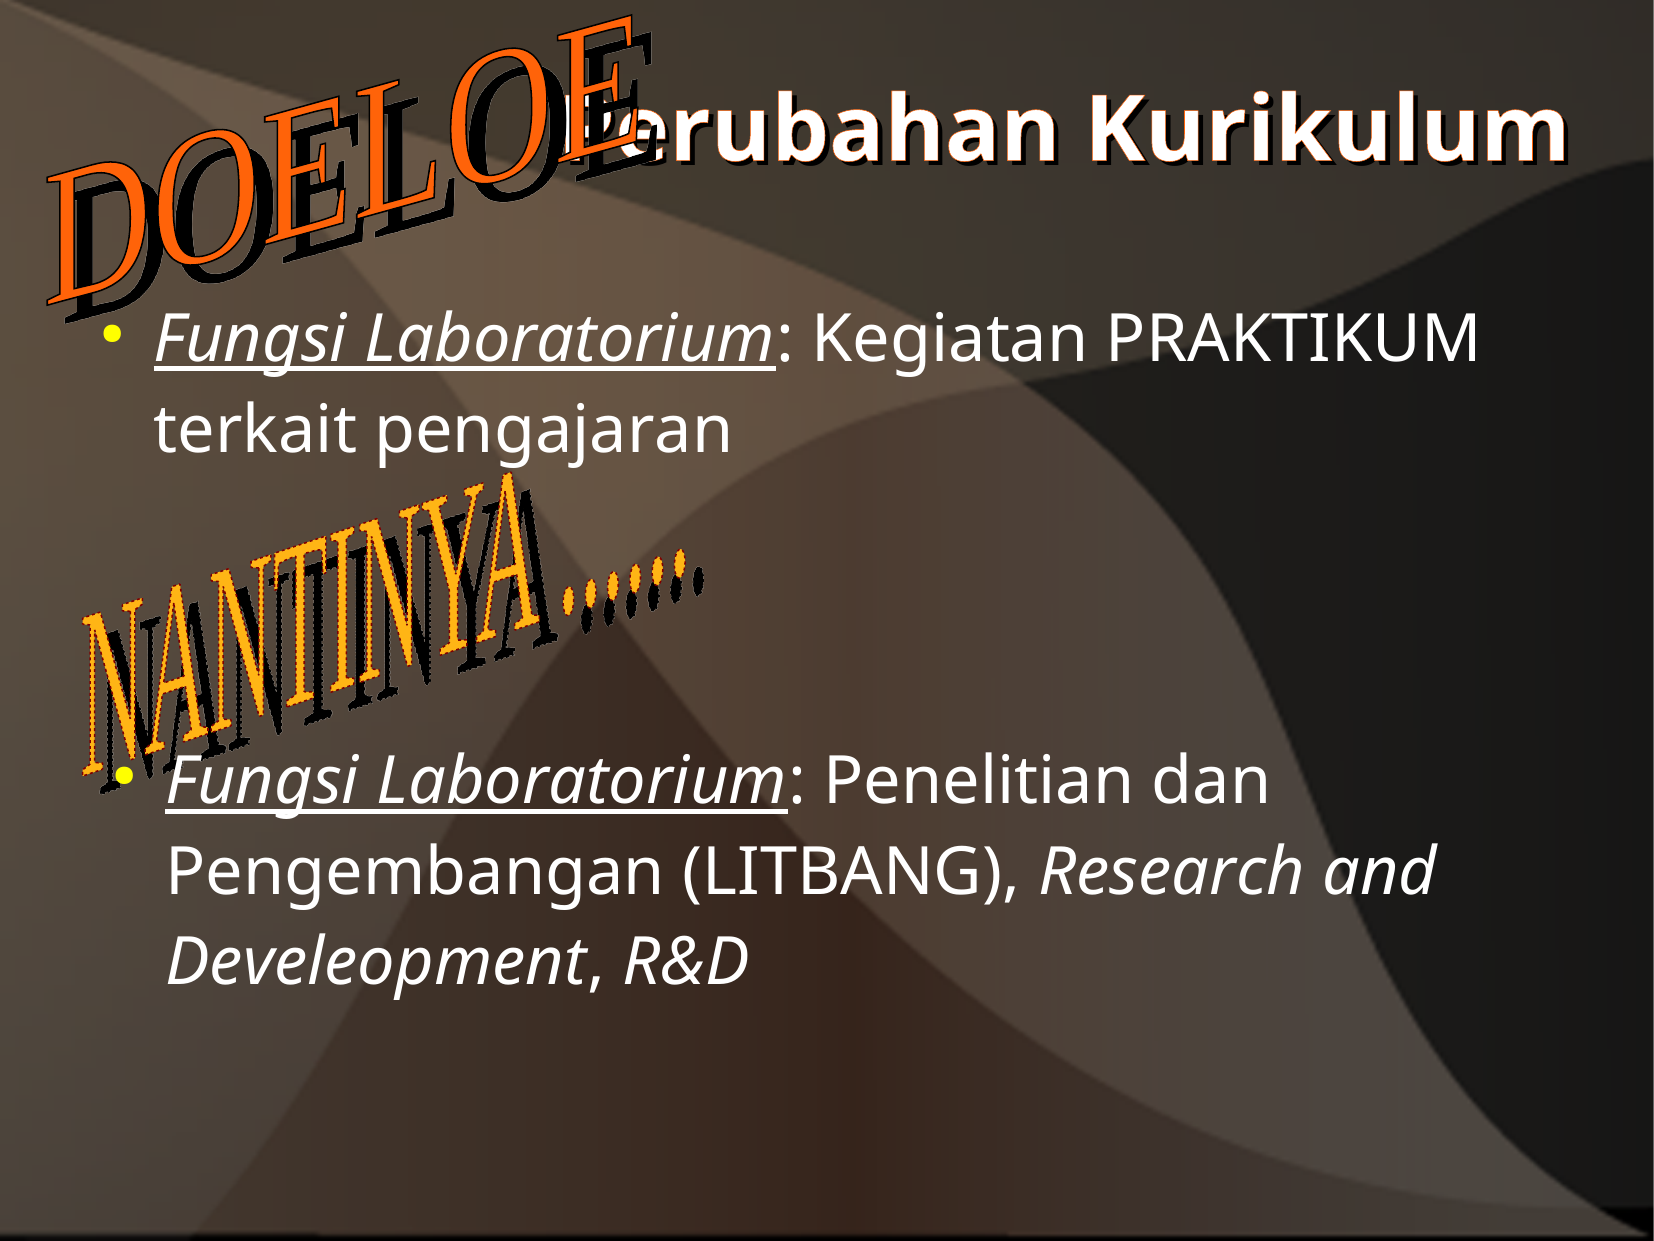

DOELOE
Perubahan Kurikulum
# Fungsi Laboratorium: Kegiatan PRAKTIKUM terkait pengajaran
NANTINYA ......
Fungsi Laboratorium: Penelitian dan Pengembangan (LITBANG), Research and Develeopment, R&D